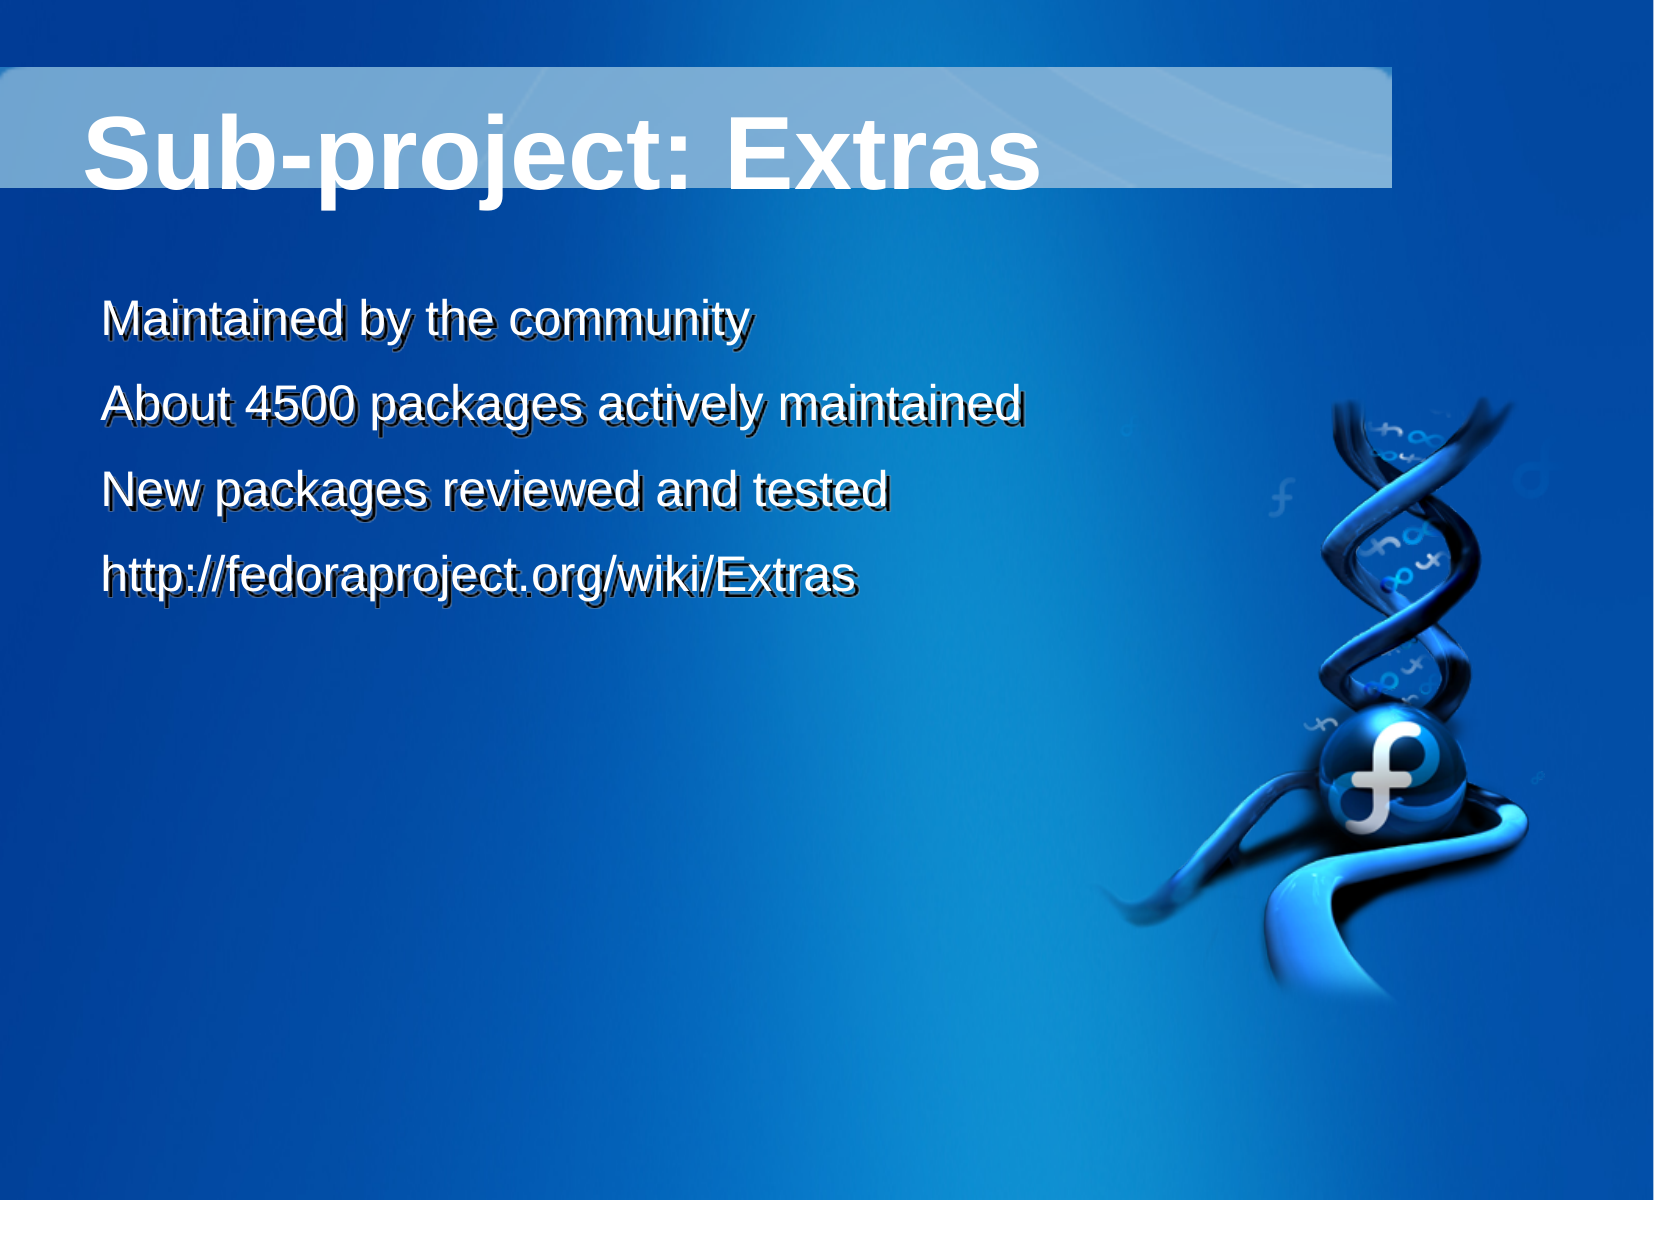

# Sub-project: Extras
Maintained by the community
About 4500 packages actively maintained
New packages reviewed and tested
http://fedoraproject.org/wiki/Extras